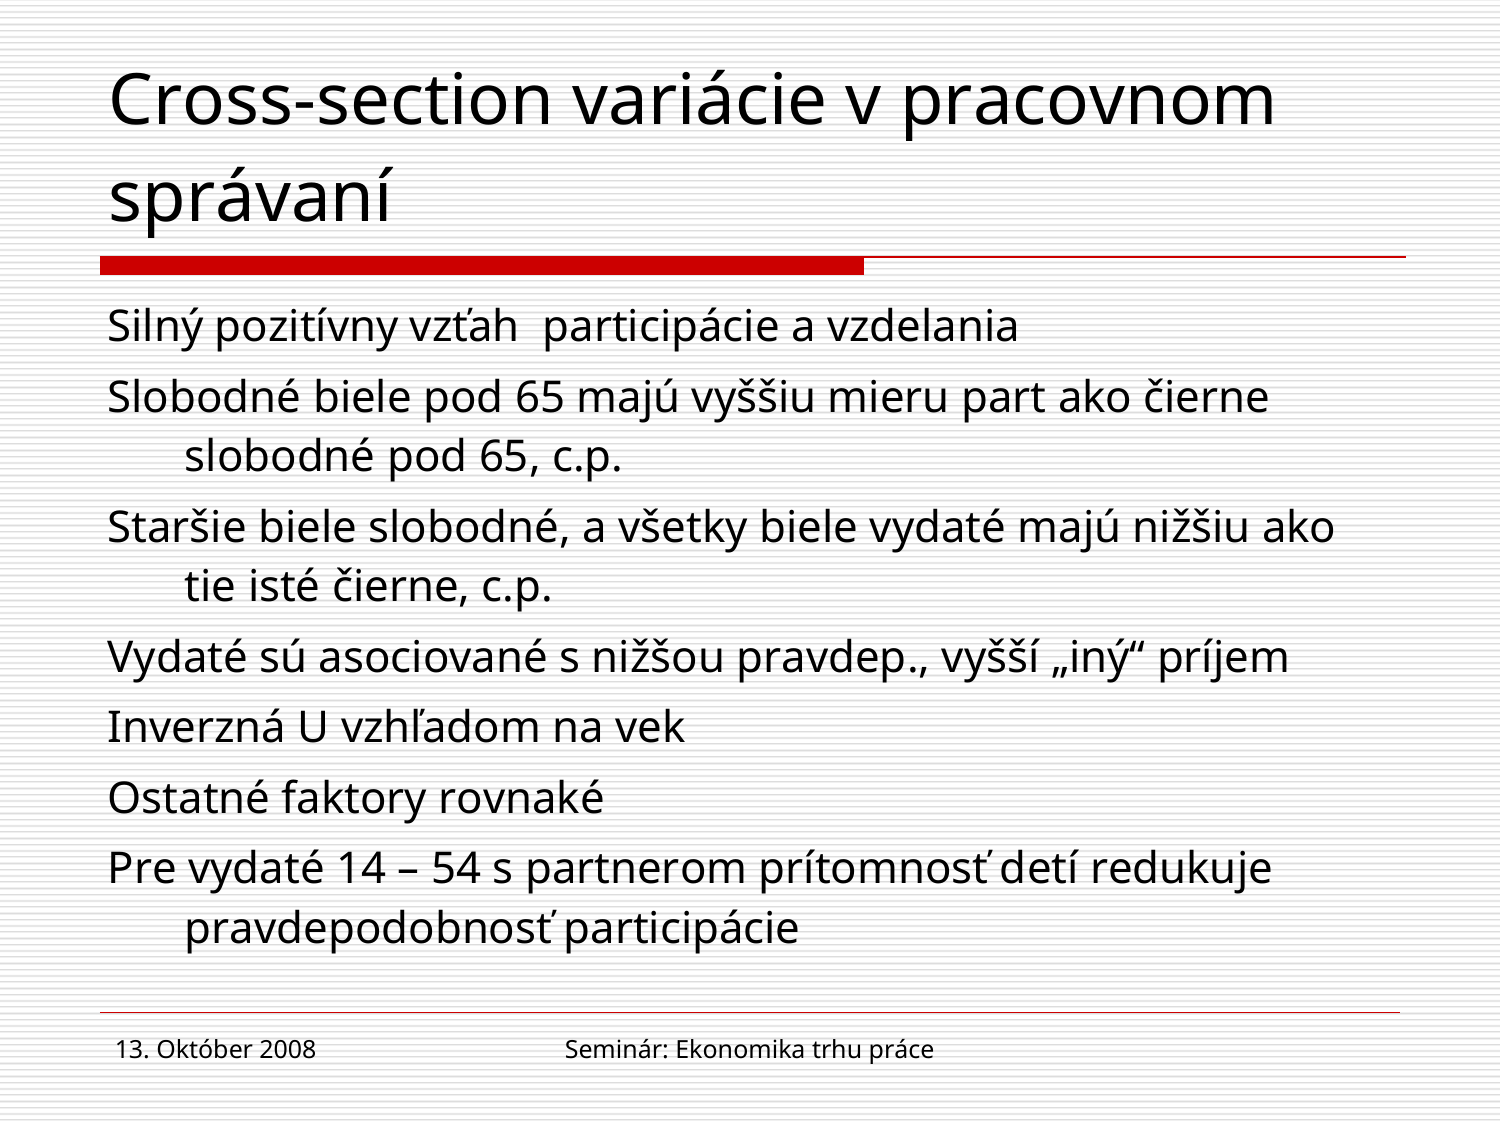

# Cross-section variácie v pracovnom správaní
Silný pozitívny vzťah participácie a vzdelania
Slobodné biele pod 65 majú vyššiu mieru part ako čierne slobodné pod 65, c.p.
Staršie biele slobodné, a všetky biele vydaté majú nižšiu ako tie isté čierne, c.p.
Vydaté sú asociované s nižšou pravdep., vyšší „iný“ príjem
Inverzná U vzhľadom na vek
Ostatné faktory rovnaké
Pre vydaté 14 – 54 s partnerom prítomnosť detí redukuje pravdepodobnosť participácie